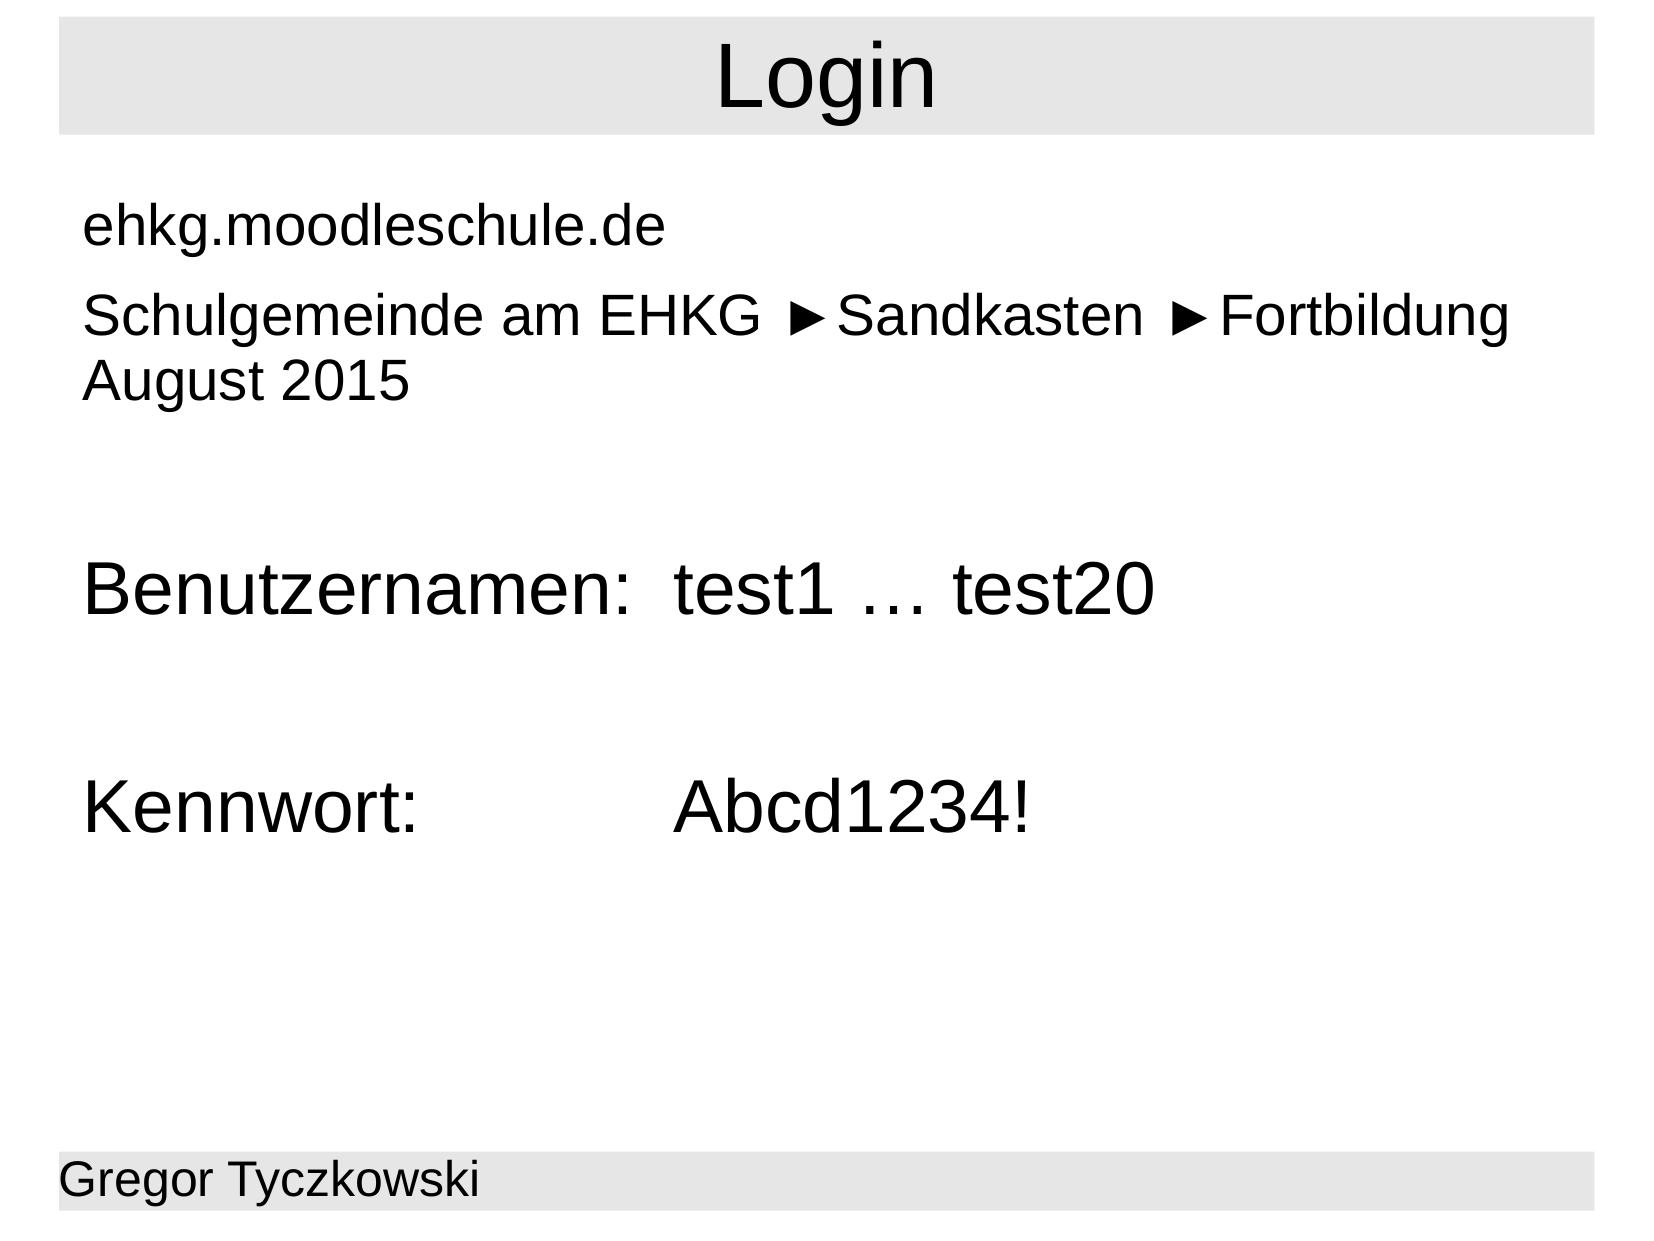

# Login
ehkg.moodleschule.de
Schulgemeinde am EHKG ►Sandkasten ►Fortbildung August 2015
Benutzernamen: 	test1 … test20
Kennwort: 				Abcd1234!
Gregor Tyczkowski